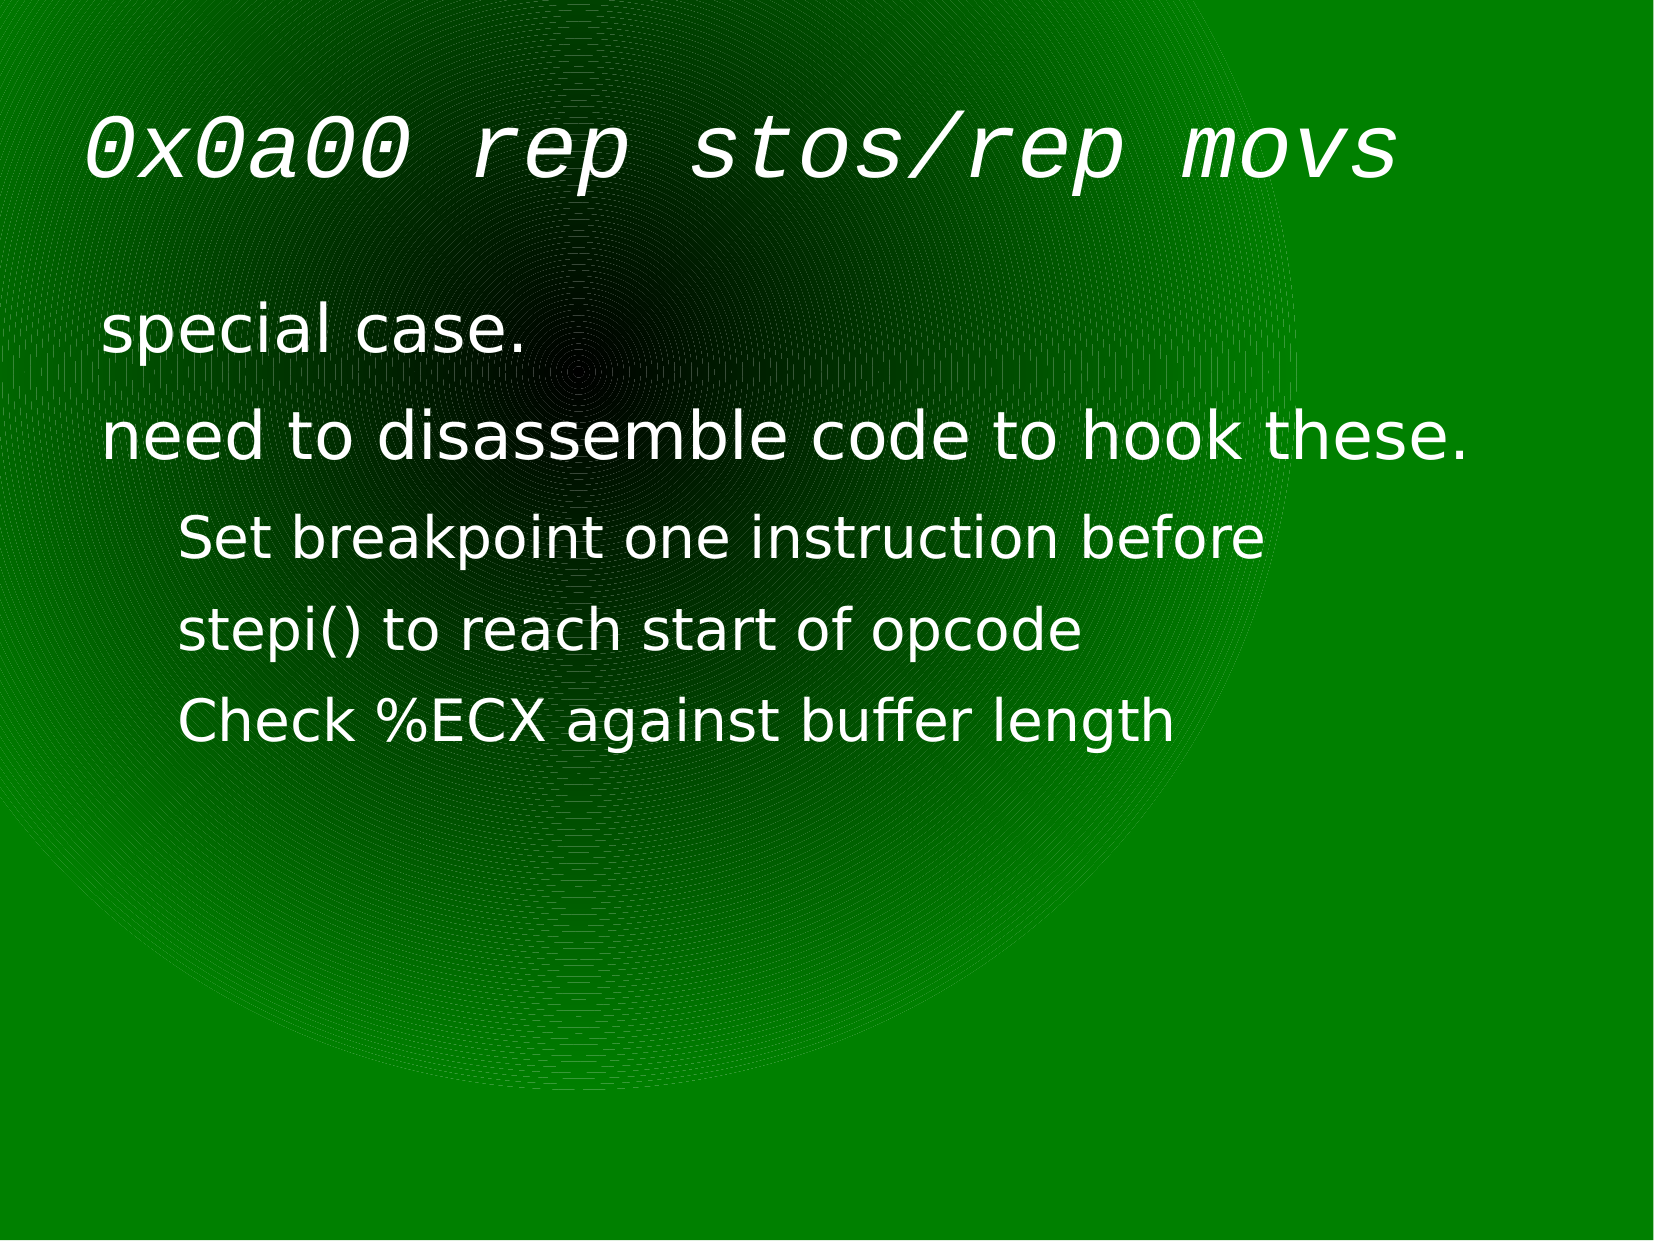

# 0x0a00 rep stos/rep movs
special case.
need to disassemble code to hook these.
Set breakpoint one instruction before
stepi() to reach start of opcode
Check %ECX against buffer length